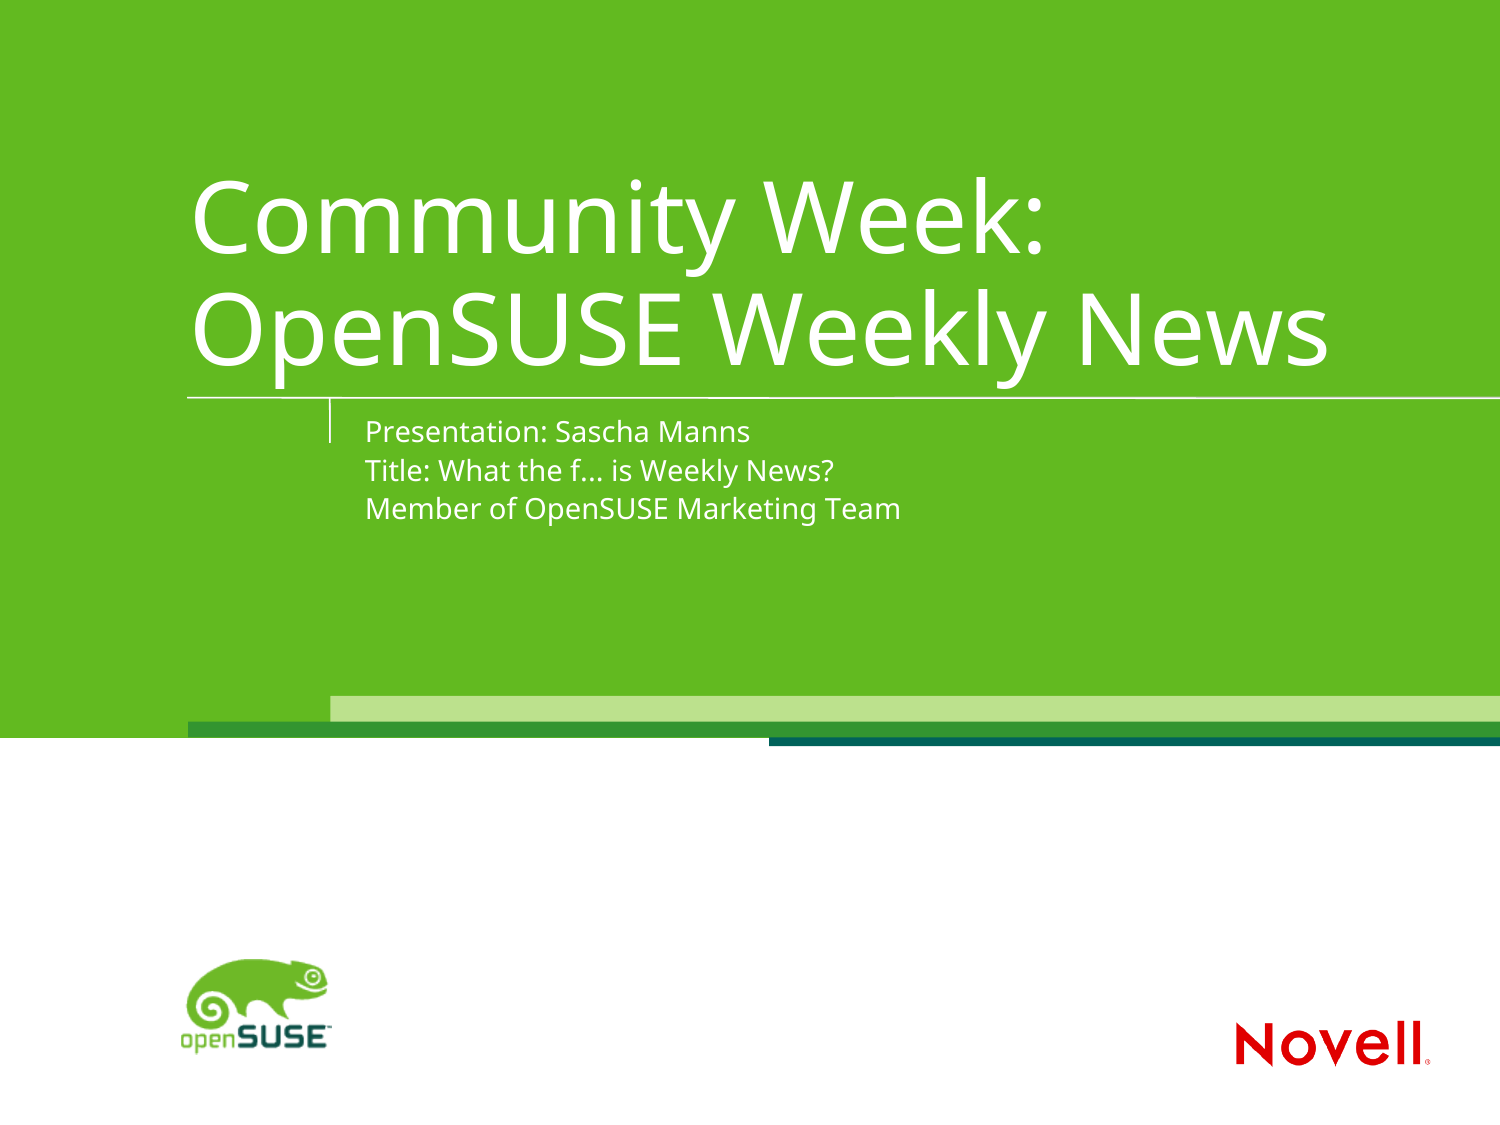

# Community Week: OpenSUSE Weekly News
Presentation: Sascha Manns
Title: What the f... is Weekly News?
Member of OpenSUSE Marketing Team